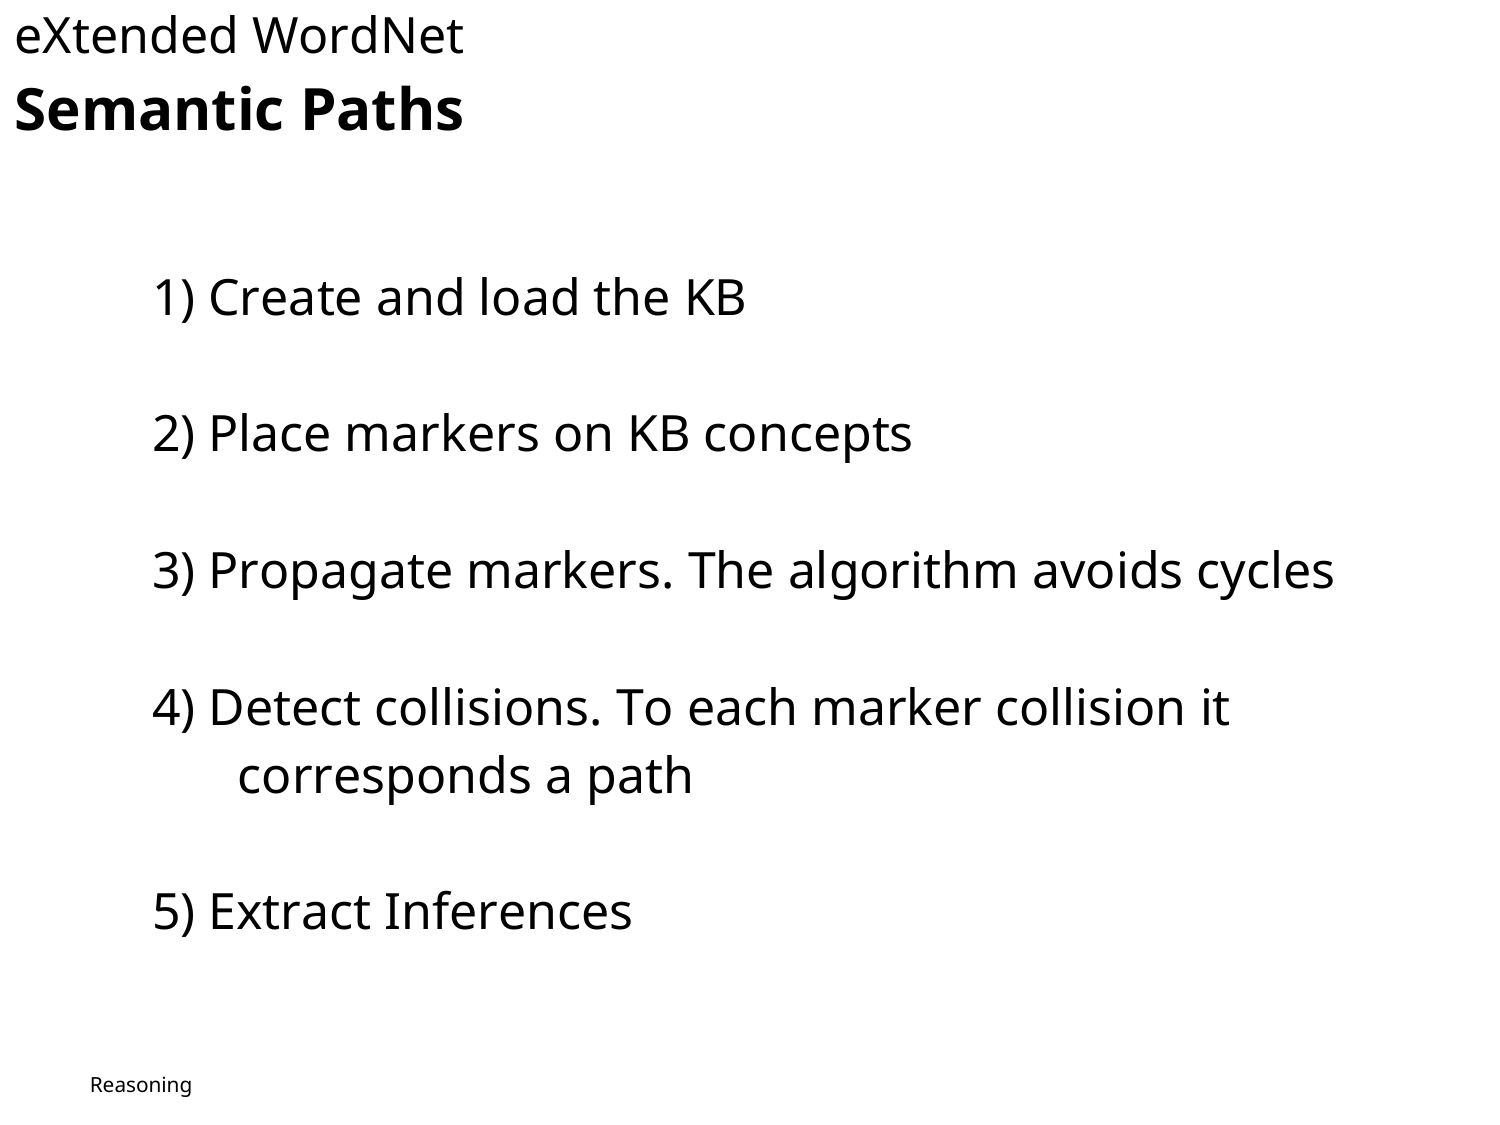

eXtended WordNet
Semantic Paths
# 1) Create and load the KB
2) Place markers on KB concepts
3) Propagate markers. The algorithm avoids cycles
4) Detect collisions. To each marker collision it corresponds a path
5) Extract Inferences